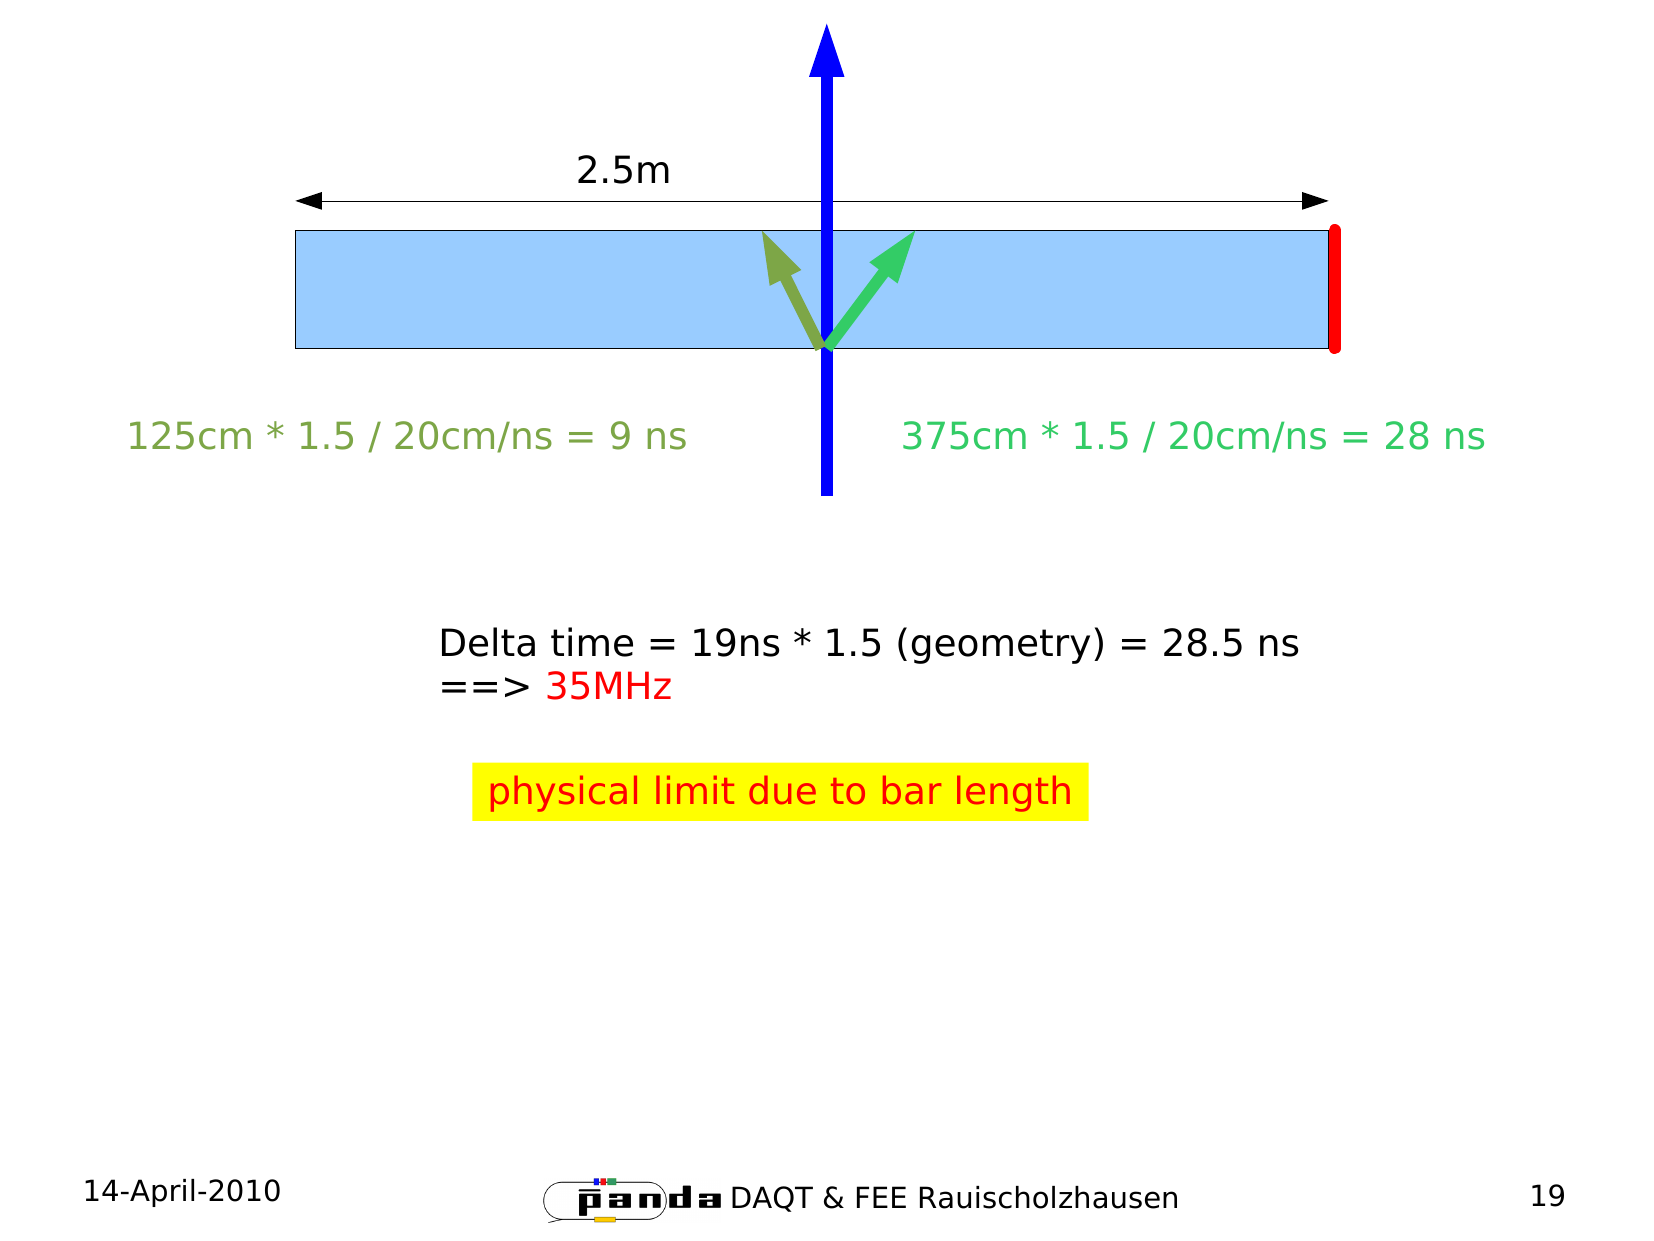

2.5m
125cm * 1.5 / 20cm/ns = 9 ns
375cm * 1.5 / 20cm/ns = 28 ns
Delta time = 19ns * 1.5 (geometry) = 28.5 ns
==> 35MHz
physical limit due to bar length
14-April-2010
19
DAQT & FEE Rauischolzhausen